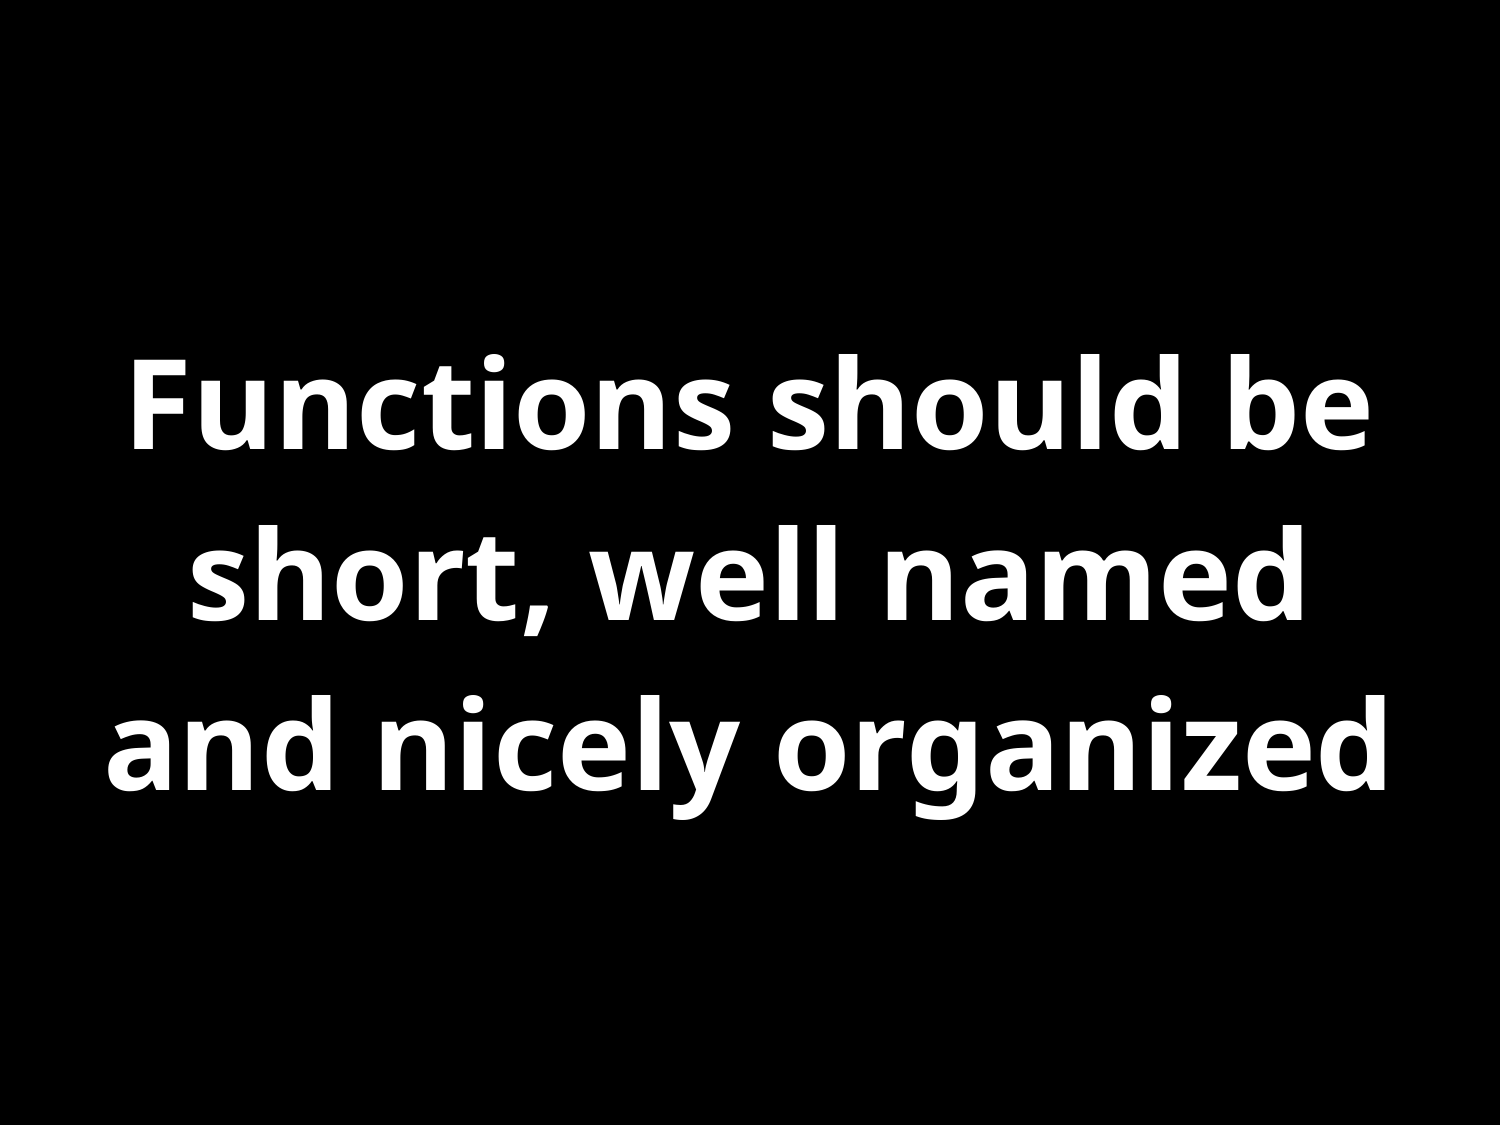

# Functions should be short, well named and nicely organized